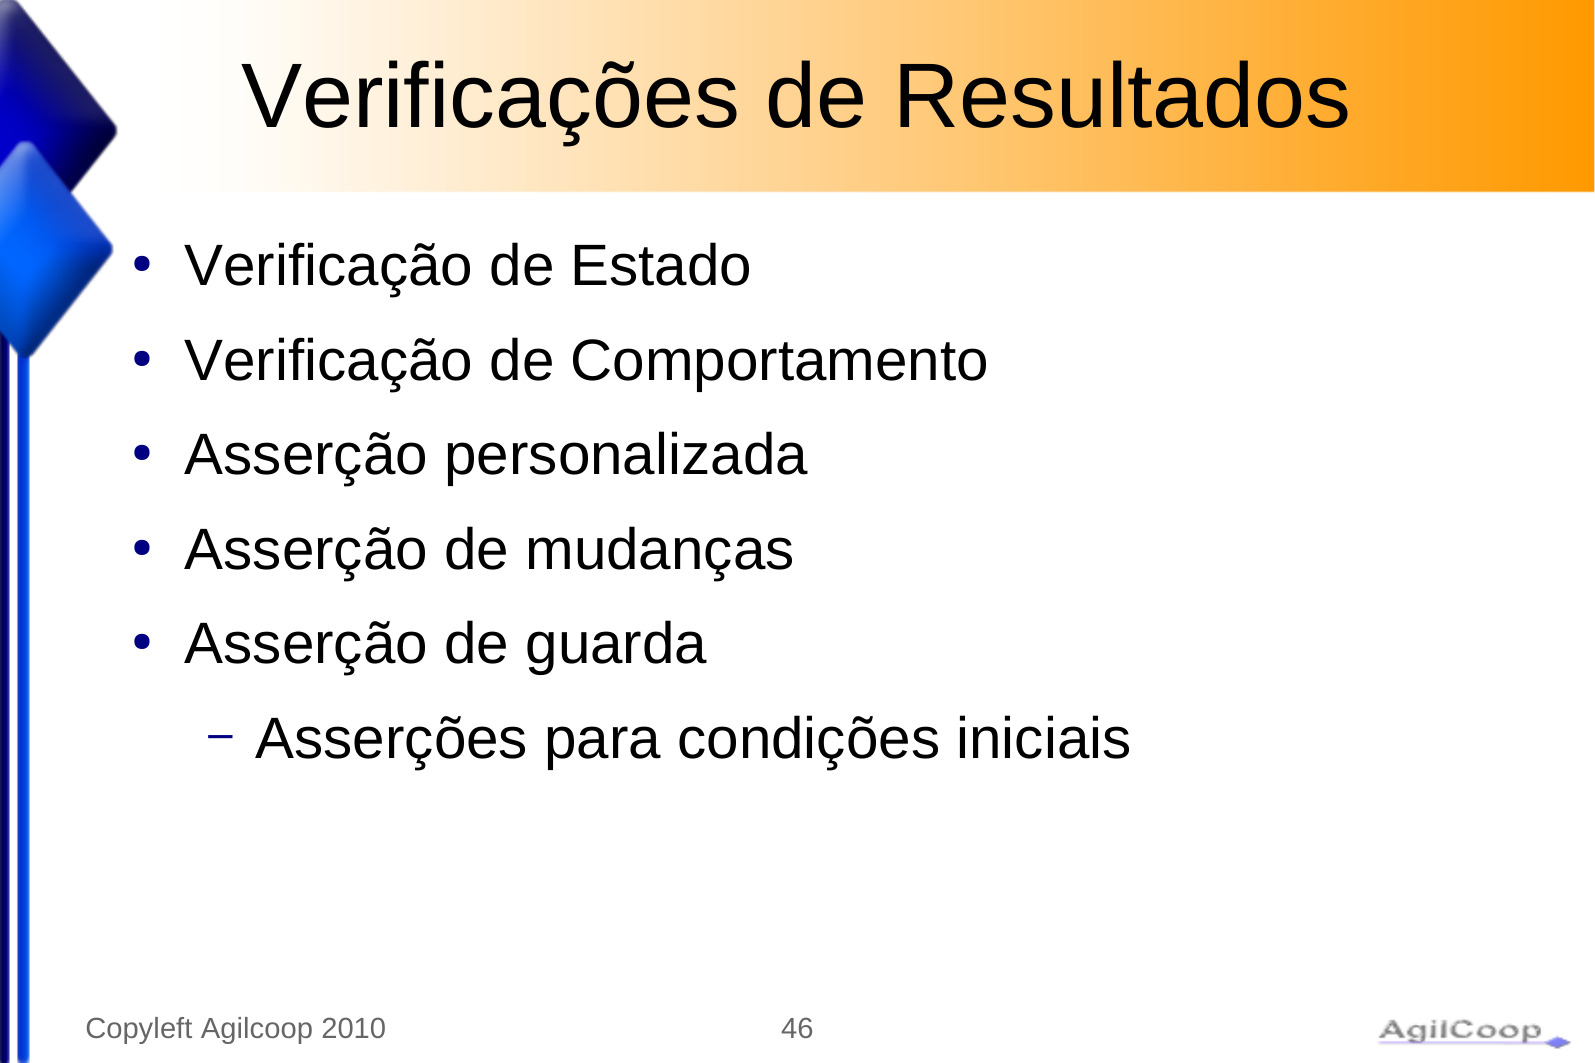

# Verificações de Resultados
Verificação de Estado
Verificação de Comportamento
Asserção personalizada
Asserção de mudanças
Asserção de guarda
Asserções para condições iniciais
Copyleft Agilcoop 2010
46